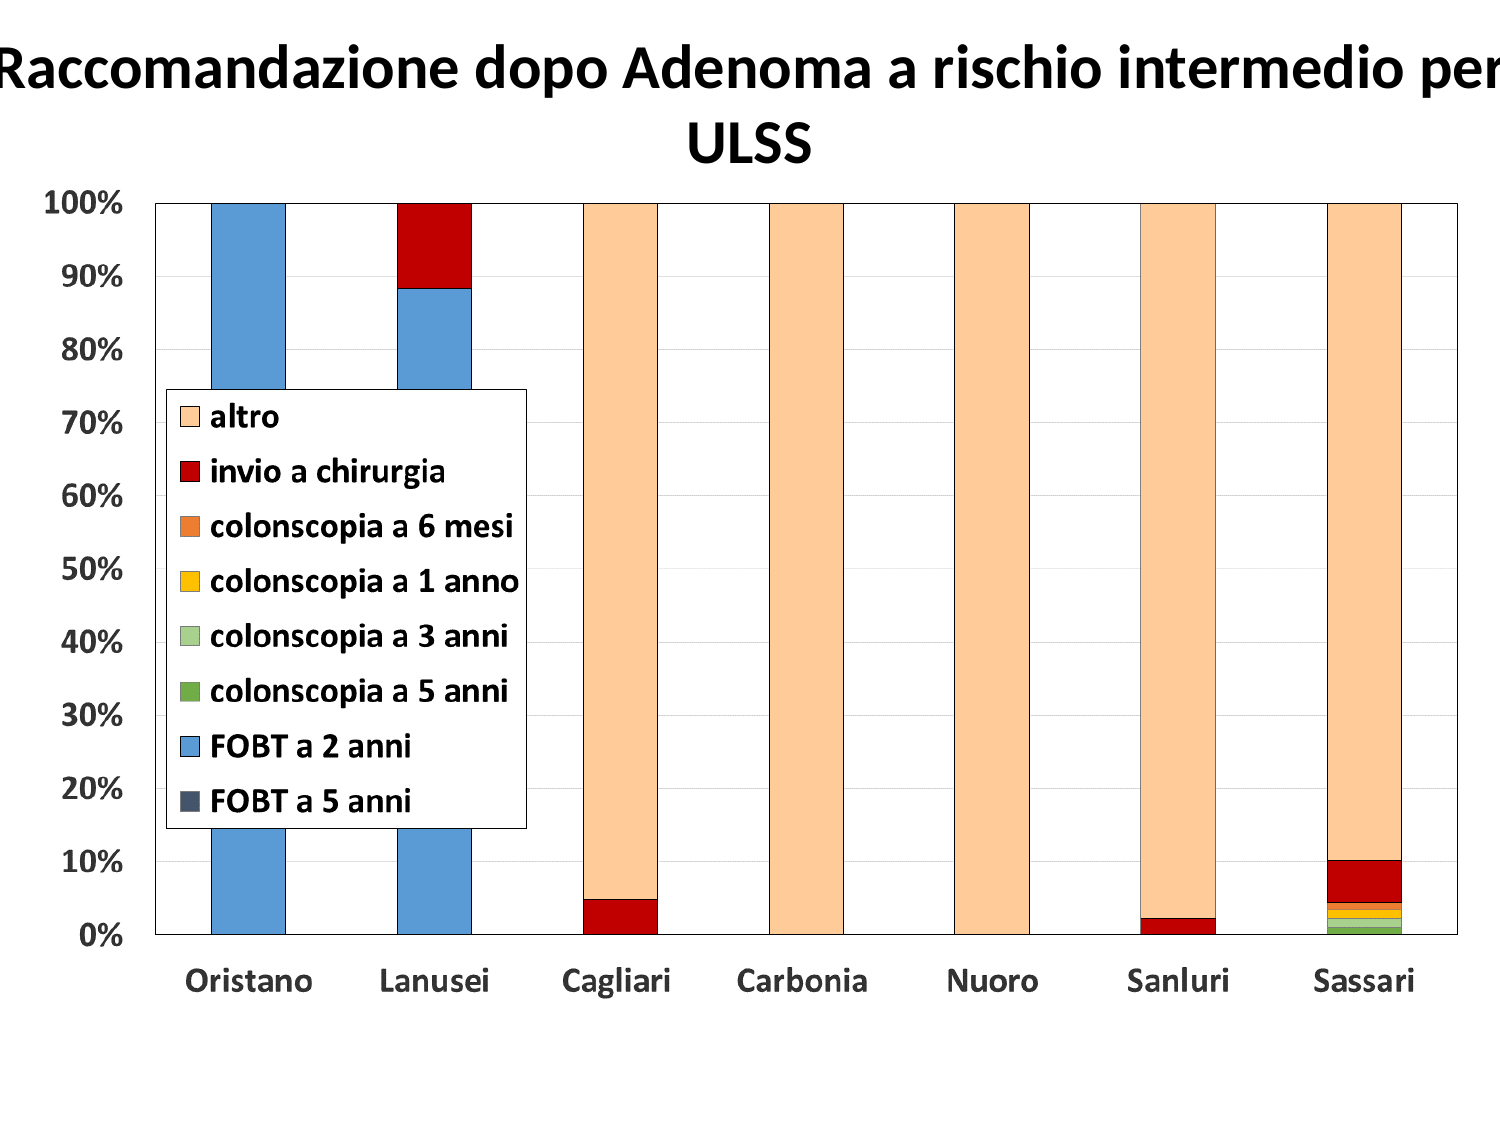

Raccomandazione dopo Adenoma a rischio intermedio per ULSS